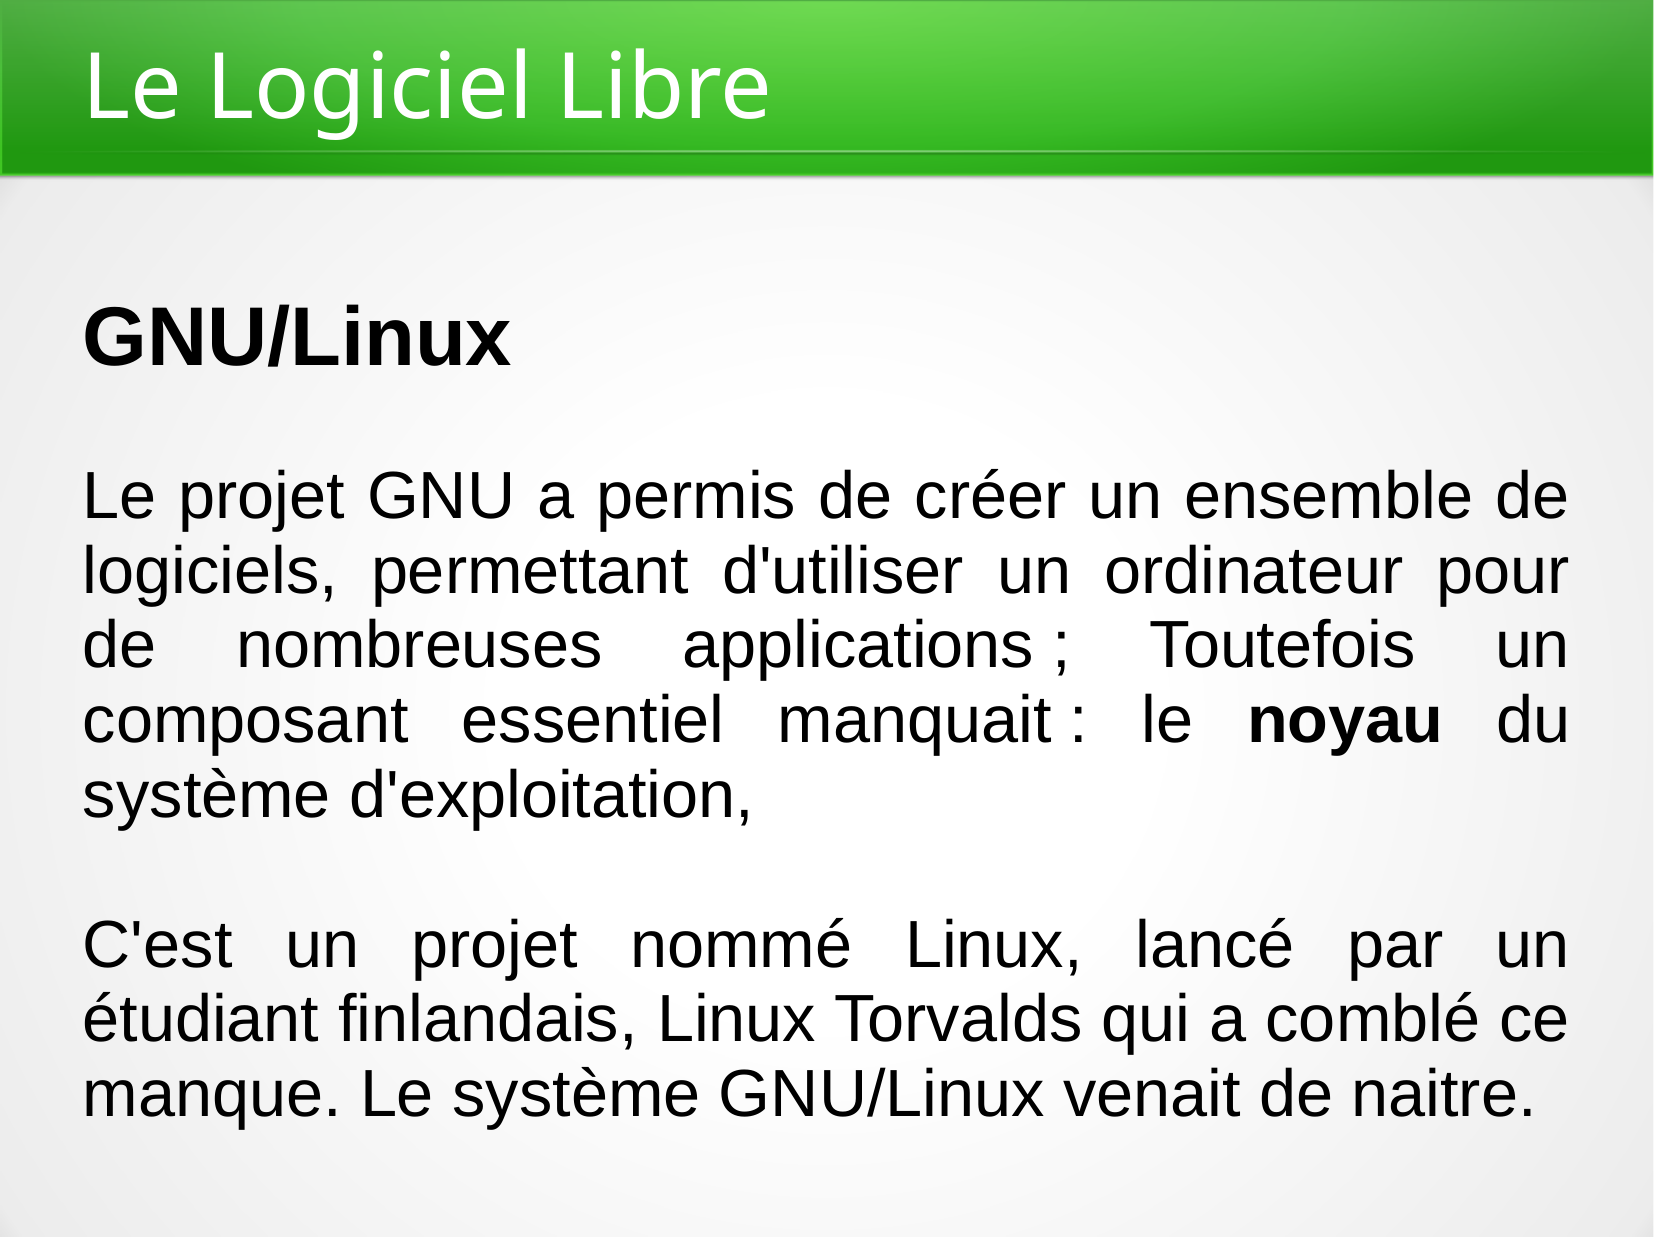

# Le Logiciel Libre
GNU/Linux
Le projet GNU a permis de créer un ensemble de logiciels, permettant d'utiliser un ordinateur pour de nombreuses applications ; Toutefois un composant essentiel manquait : le noyau du système d'exploitation,
C'est un projet nommé Linux, lancé par un étudiant finlandais, Linux Torvalds qui a comblé ce manque. Le système GNU/Linux venait de naitre.